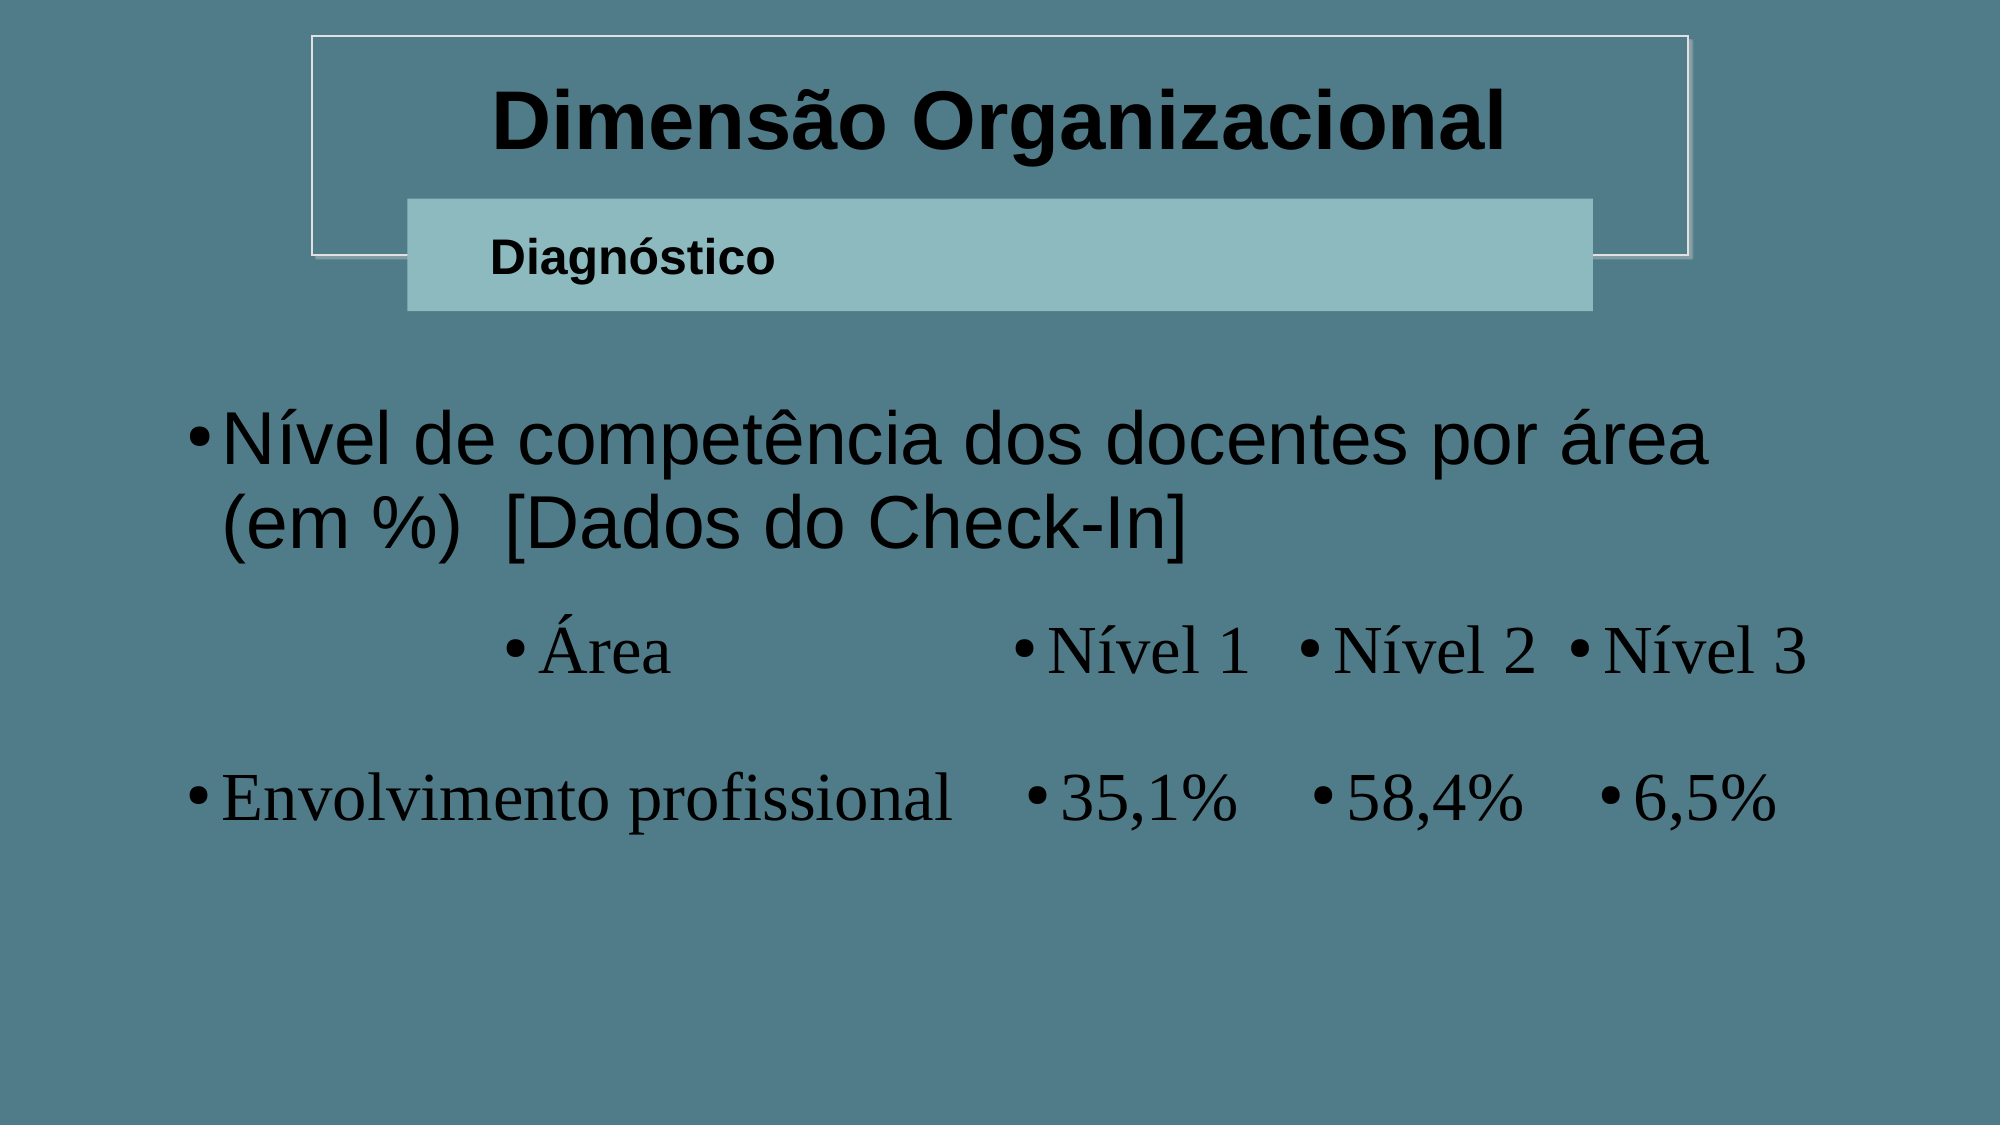

Dimensão Organizacional
Diagnóstico
| Nível de competência dos docentes por área (em %)  [Dados do Check-In] | | | |
| --- | --- | --- | --- |
| Área | Nível 1 | Nível 2 | Nível 3 |
| Envolvimento profissional | 35,1% | 58,4% | 6,5% |